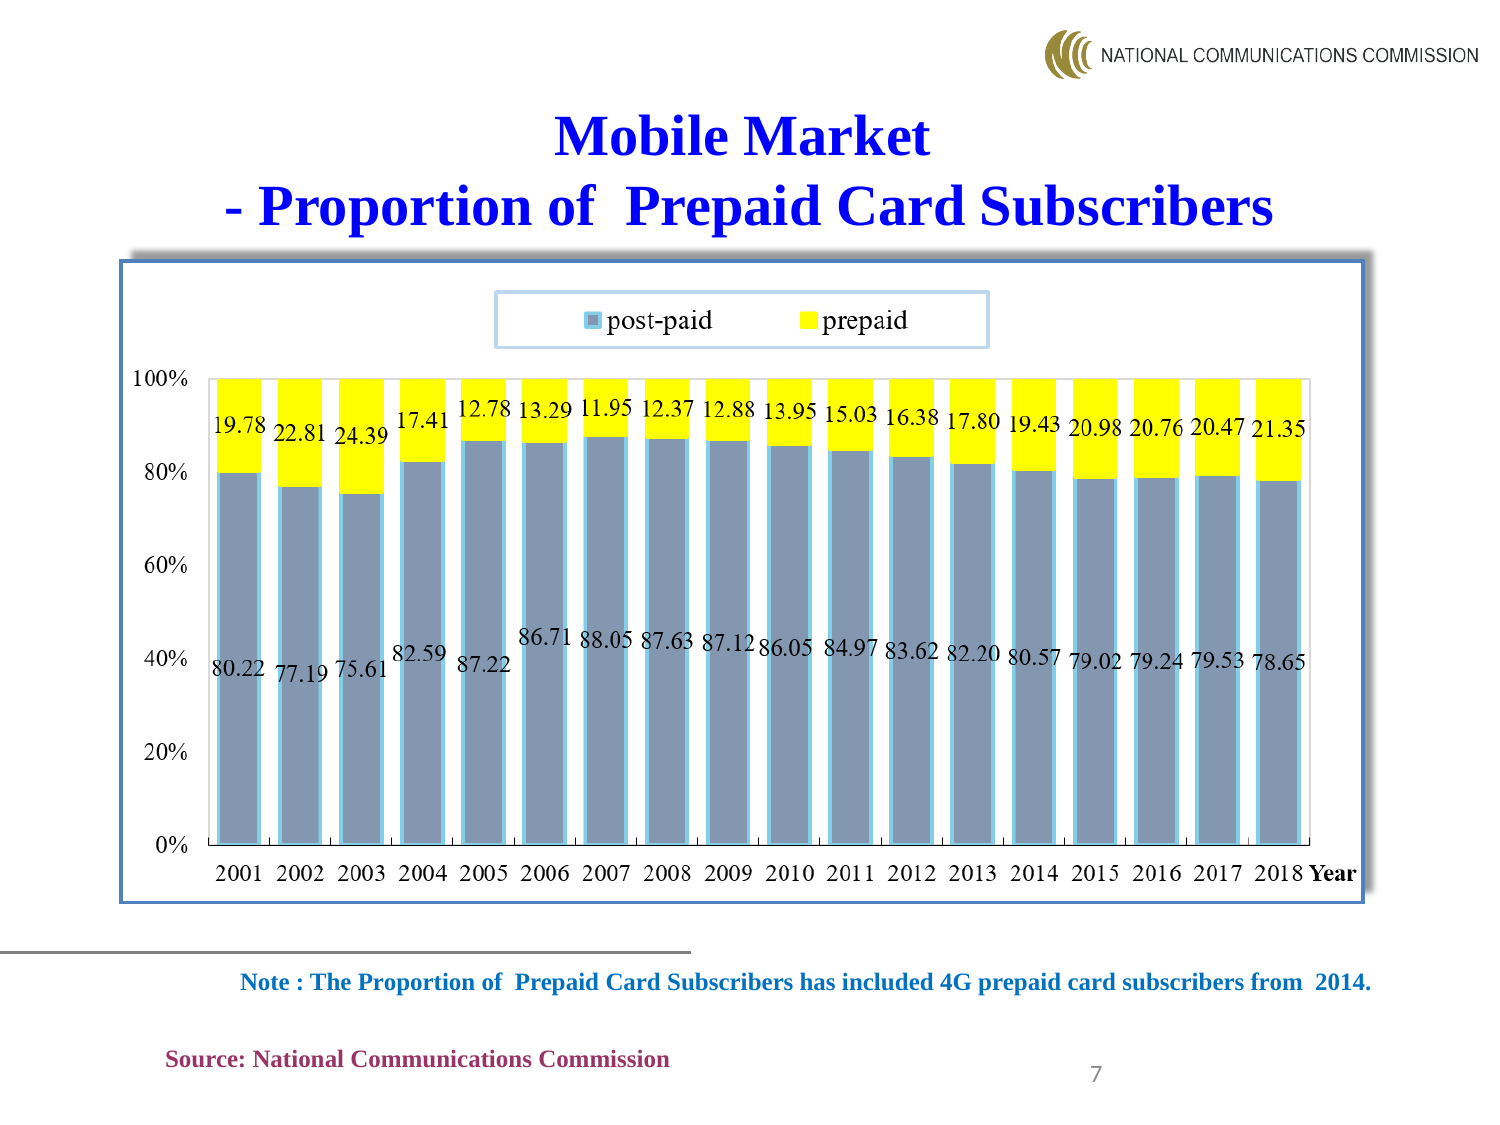

Mobile Market
- Proportion of Prepaid Card Subscribers
Note : The Proportion of Prepaid Card Subscribers has included 4G prepaid card subscribers from 2014.
Source: National Communications Commission